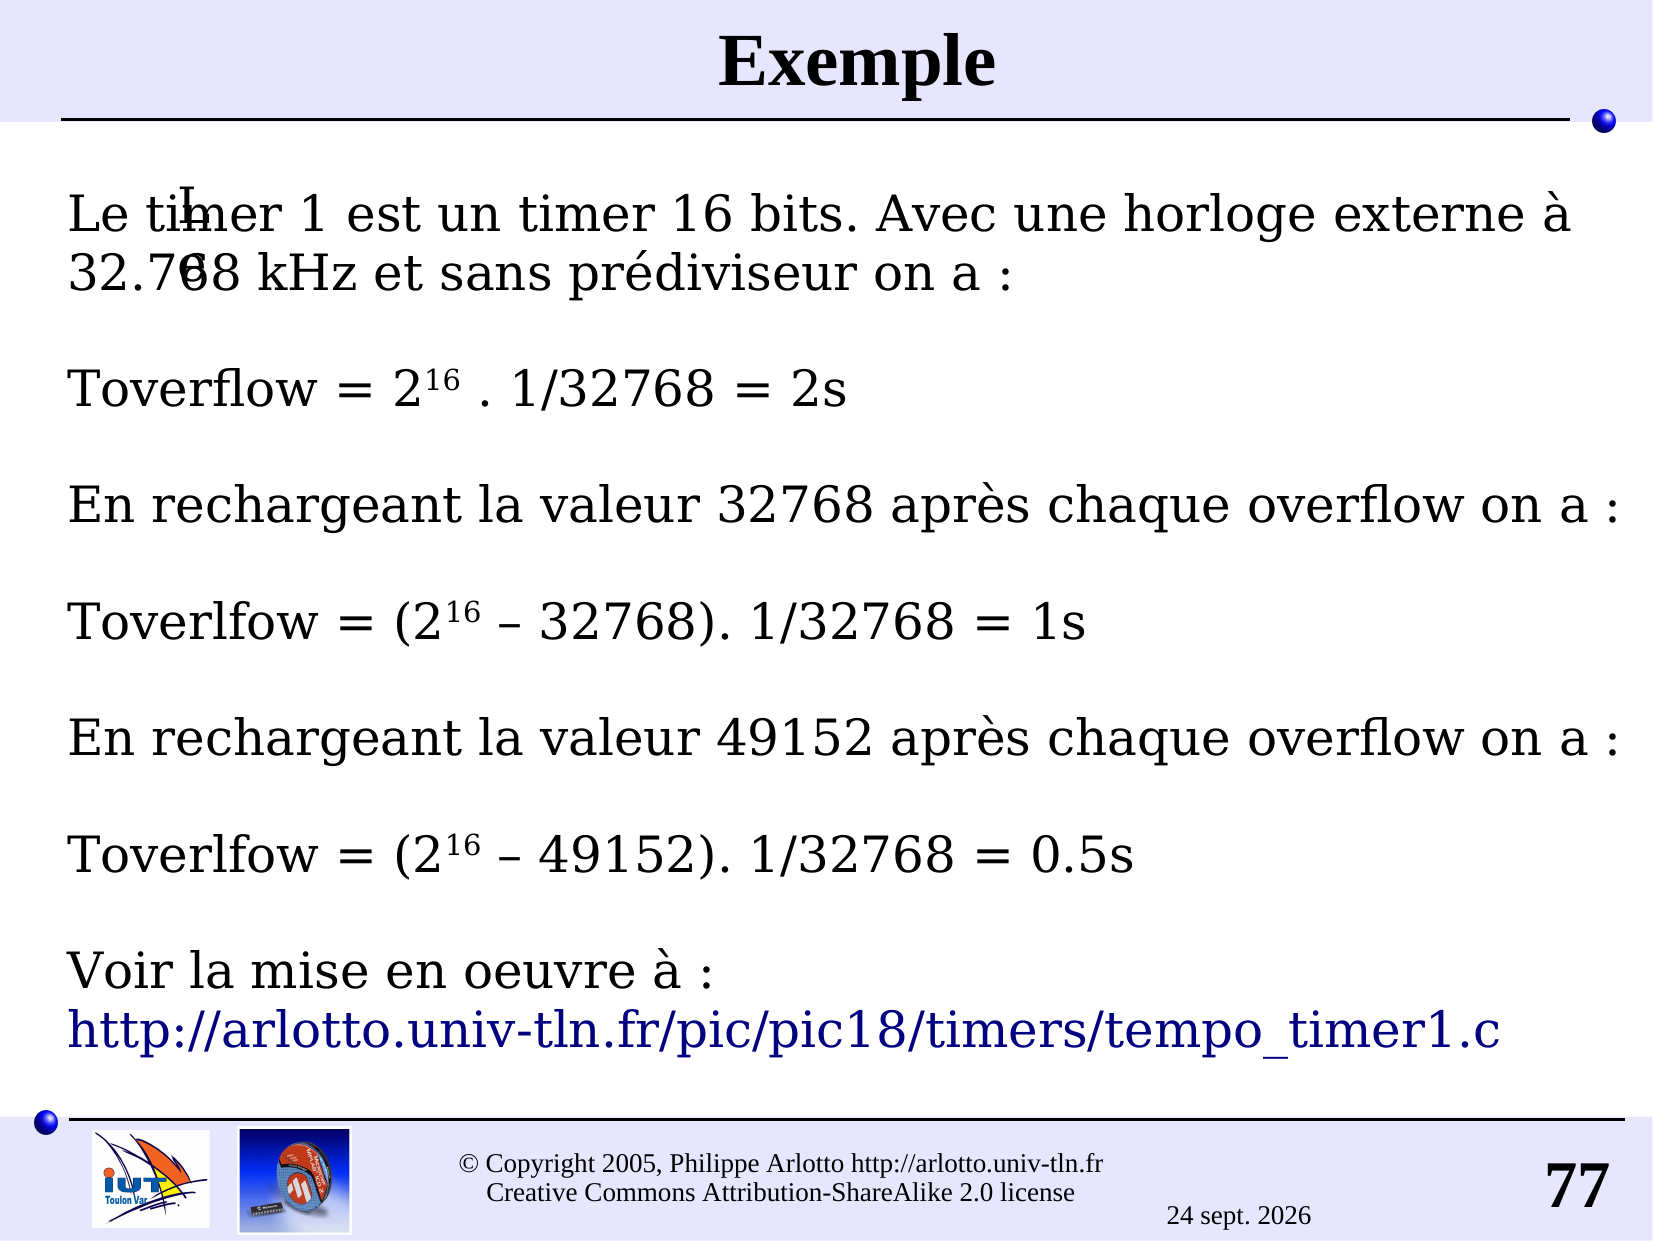

# Exemple
Le
Le timer 1 est un timer 16 bits. Avec une horloge externe à
32.768 kHz et sans prédiviseur on a :
Toverflow = 216 . 1/32768 = 2s
En rechargeant la valeur 32768 après chaque overflow on a :
Toverlfow = (216 – 32768). 1/32768 = 1s
En rechargeant la valeur 49152 après chaque overflow on a :
Toverlfow = (216 – 49152). 1/32768 = 0.5s
Voir la mise en oeuvre à :
http://arlotto.univ-tln.fr/pic/pic18/timers/tempo_timer1.c